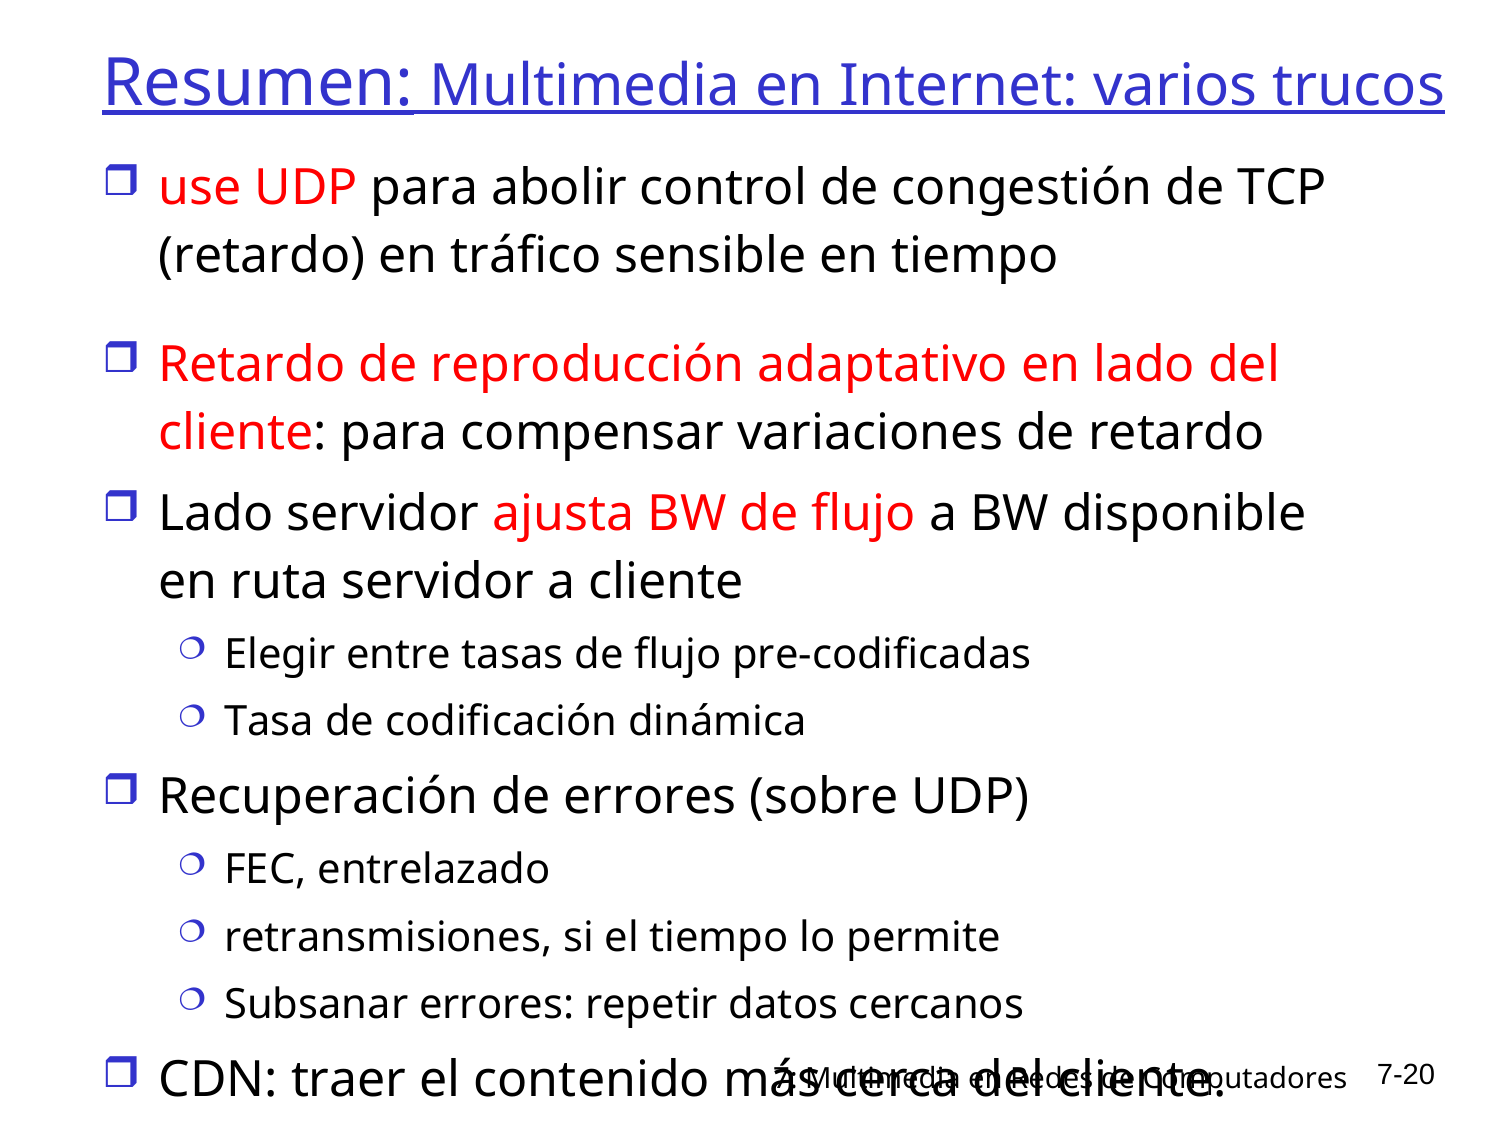

# Resumen: Multimedia en Internet: varios trucos
use UDP para abolir control de congestión de TCP (retardo) en tráfico sensible en tiempo
Retardo de reproducción adaptativo en lado del cliente: para compensar variaciones de retardo
Lado servidor ajusta BW de flujo a BW disponible en ruta servidor a cliente
Elegir entre tasas de flujo pre-codificadas
Tasa de codificación dinámica
Recuperación de errores (sobre UDP)
FEC, entrelazado
retransmisiones, si el tiempo lo permite
Subsanar errores: repetir datos cercanos
CDN: traer el contenido más cerca del cliente.
20